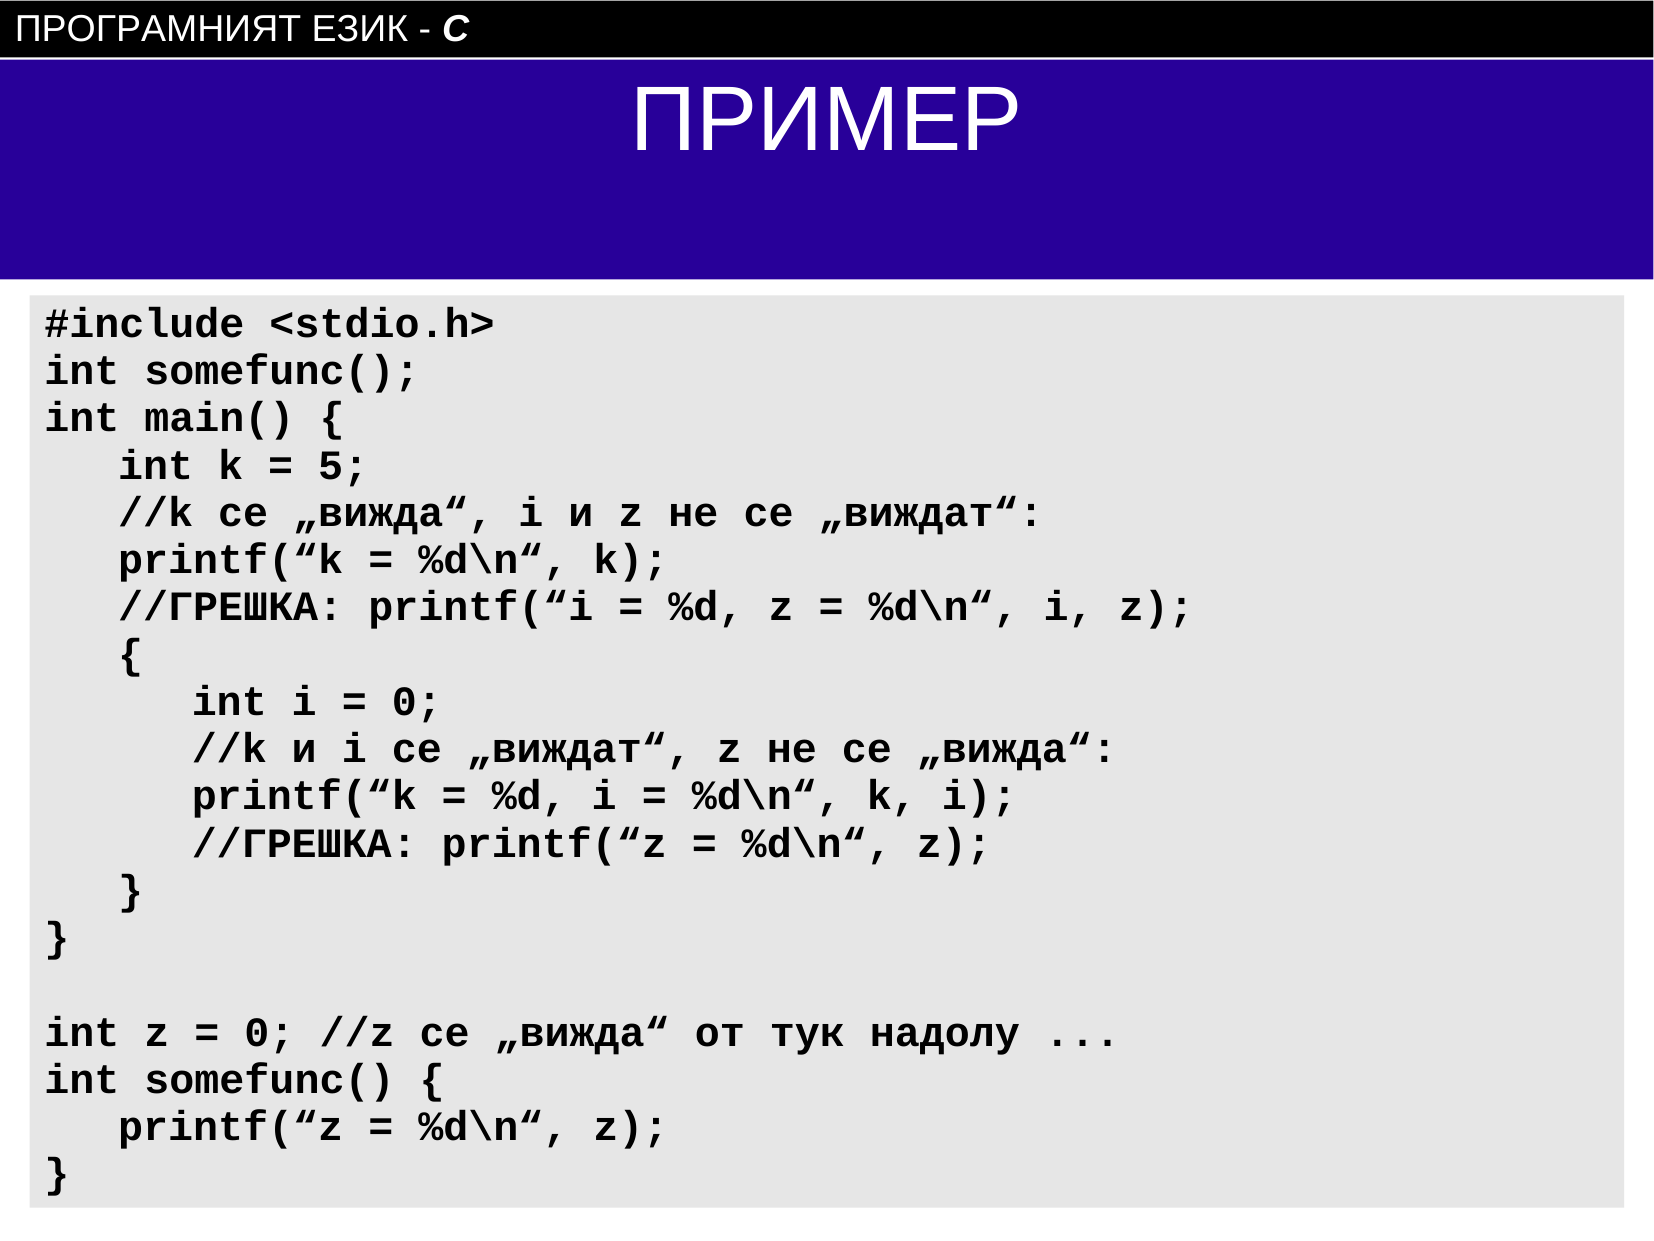

ПРОГРАМНИЯT ЕЗИК - С
								 ПРИМЕР
#include <stdio.h>
int somefunc();
int main() {
	int k = 5;
	//k се „вижда“, i и z не се „виждат“:
	printf(“k = %d\n“, k);
	//ГРЕШКА: printf(“i = %d, z = %d\n“, i, z);
	{
		int i = 0;
		//k и i се „виждат“, z не се „вижда“:
		printf(“k = %d, i = %d\n“, k, i);
		//ГРЕШКА: printf(“z = %d\n“, z);
	}
}
int z = 0; //z се „вижда“ от тук надолу ...
int somefunc() {
	printf(“z = %d\n“, z);
}